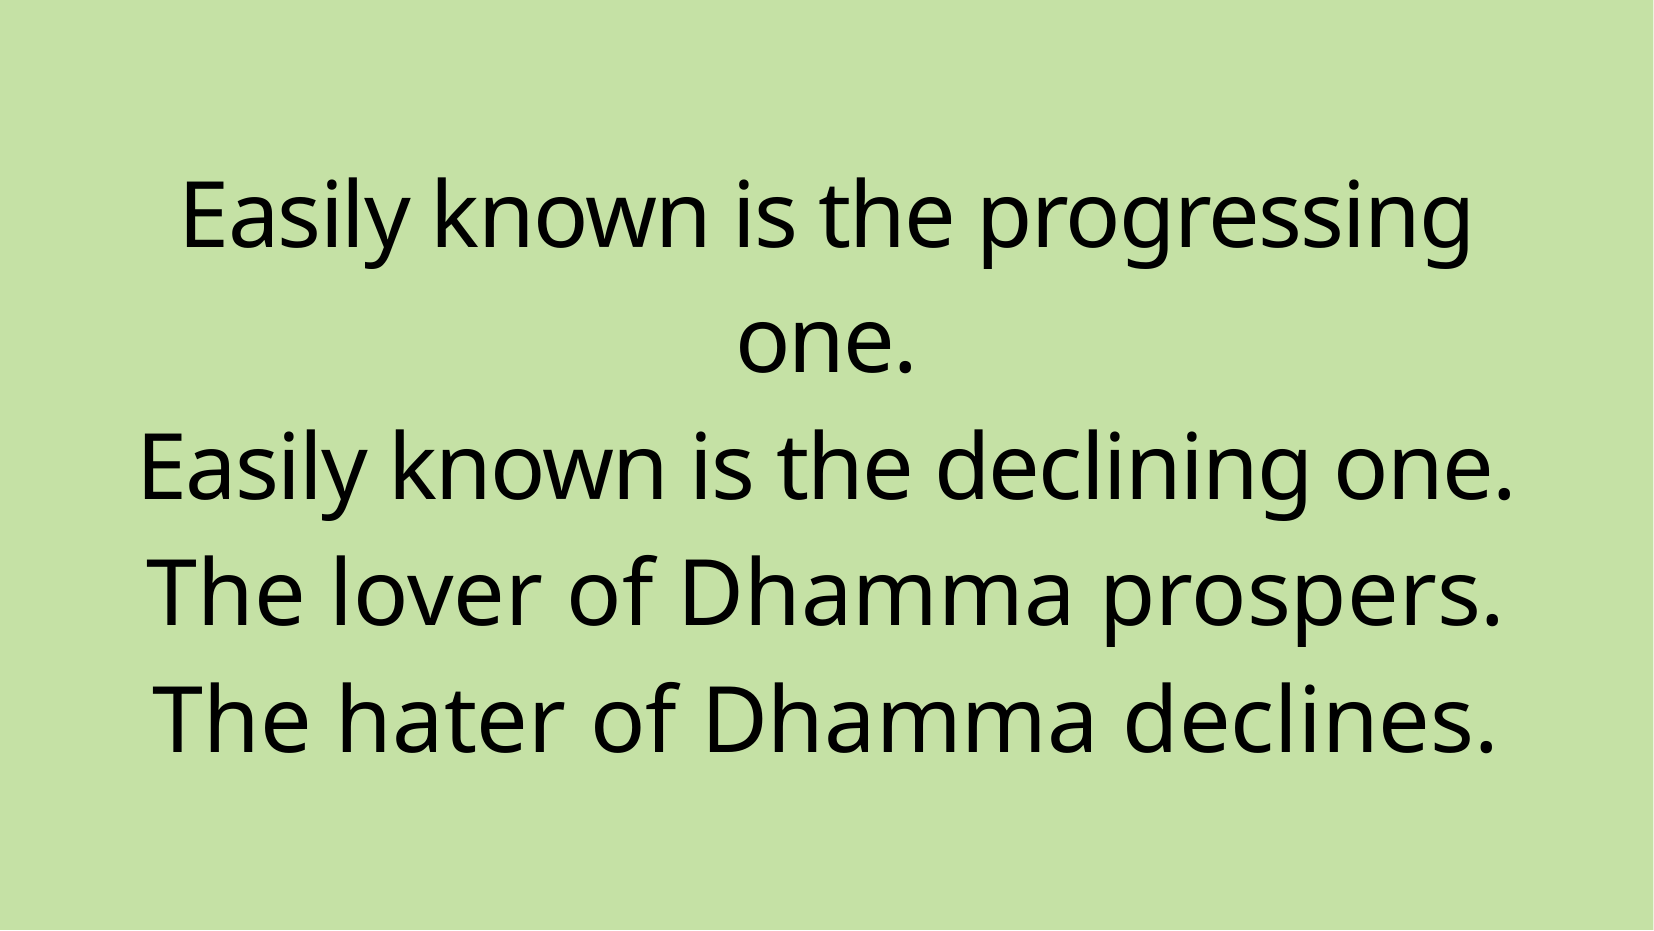

# Easily known is the progressing one.
Easily known is the declining one.
The lover of Dhamma prospers.
The hater of Dhamma declines.